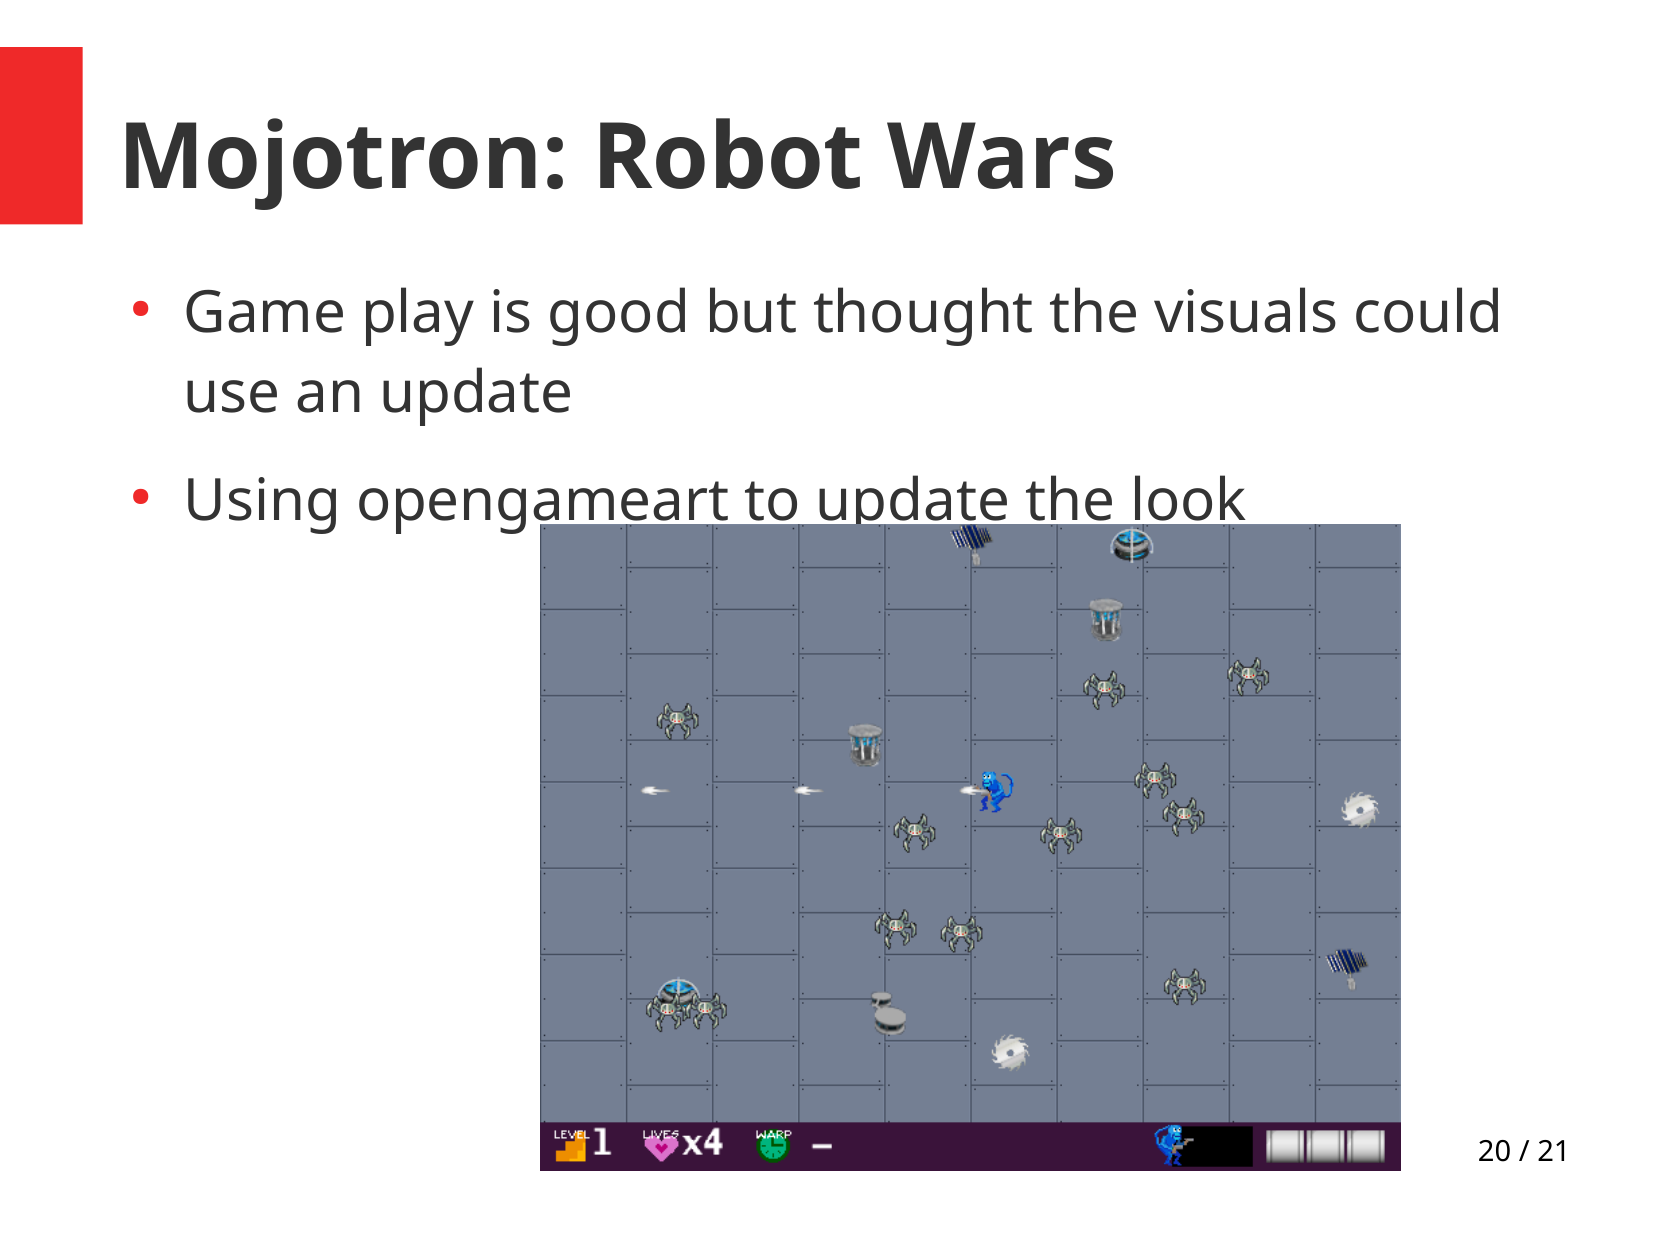

# Mojotron: Robot Wars
Game play is good but thought the visuals could use an update
Using opengameart to update the look
20